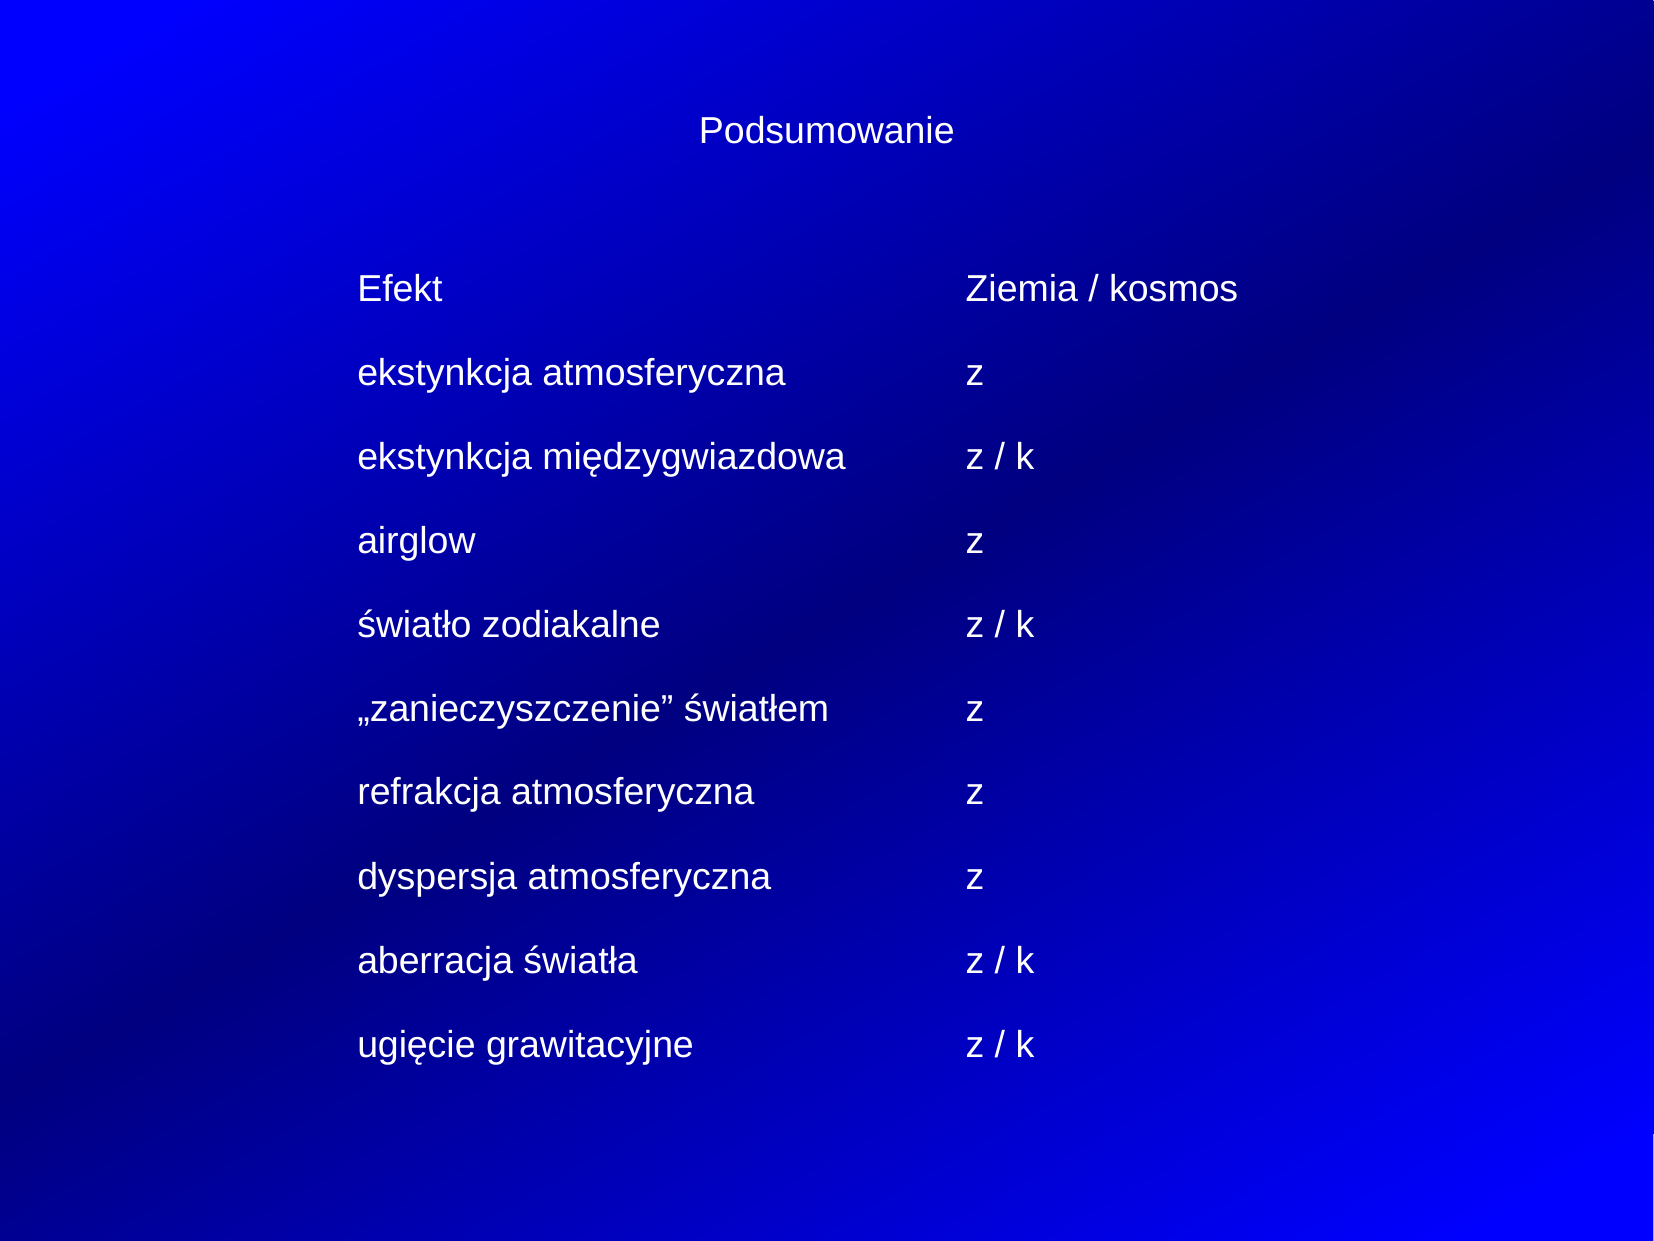

Podsumowanie
Efekt
ekstynkcja atmosferyczna
ekstynkcja międzygwiazdowa
airglow
światło zodiakalne
„zanieczyszczenie” światłem
refrakcja atmosferyczna
dyspersja atmosferyczna
aberracja światła
ugięcie grawitacyjne
Ziemia / kosmos
z
z / k
z
z / k
z
z
z
z / k
z / k